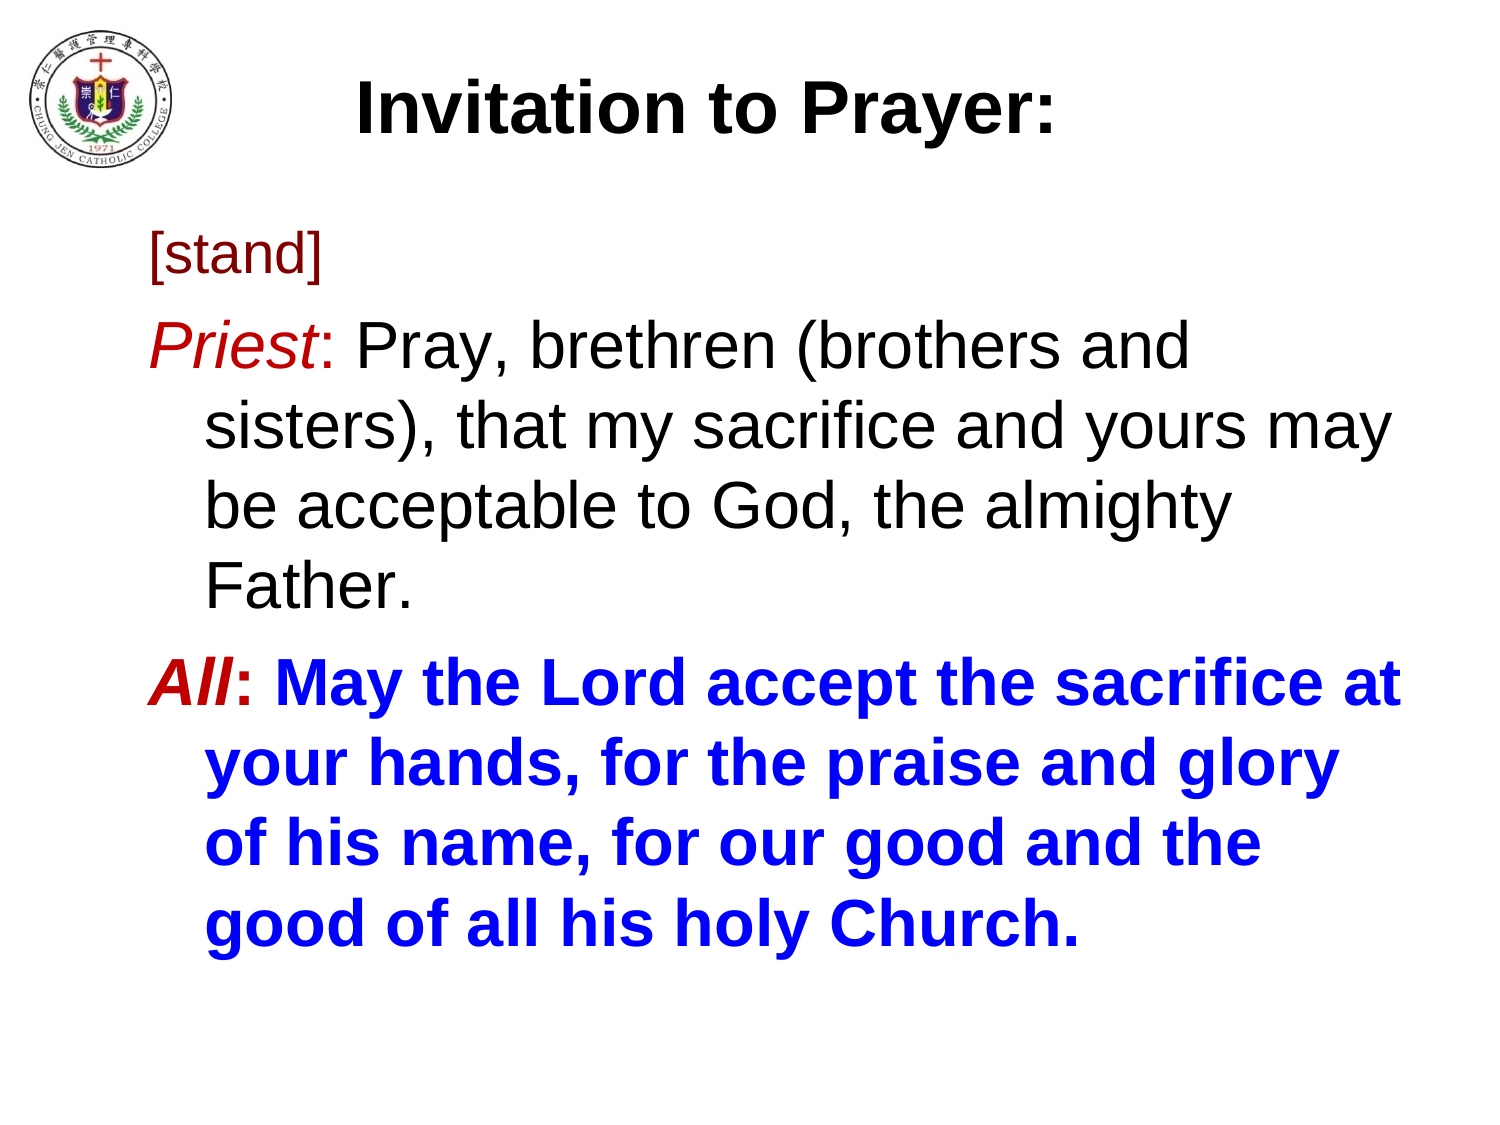

# Invitation to Prayer:
[stand]
Priest: Pray, brethren (brothers and sisters), that my sacrifice and yours may be acceptable to God, the almighty Father.
All: May the Lord accept the sacrifice at your hands, for the praise and glory of his name, for our good and the good of all his holy Church.